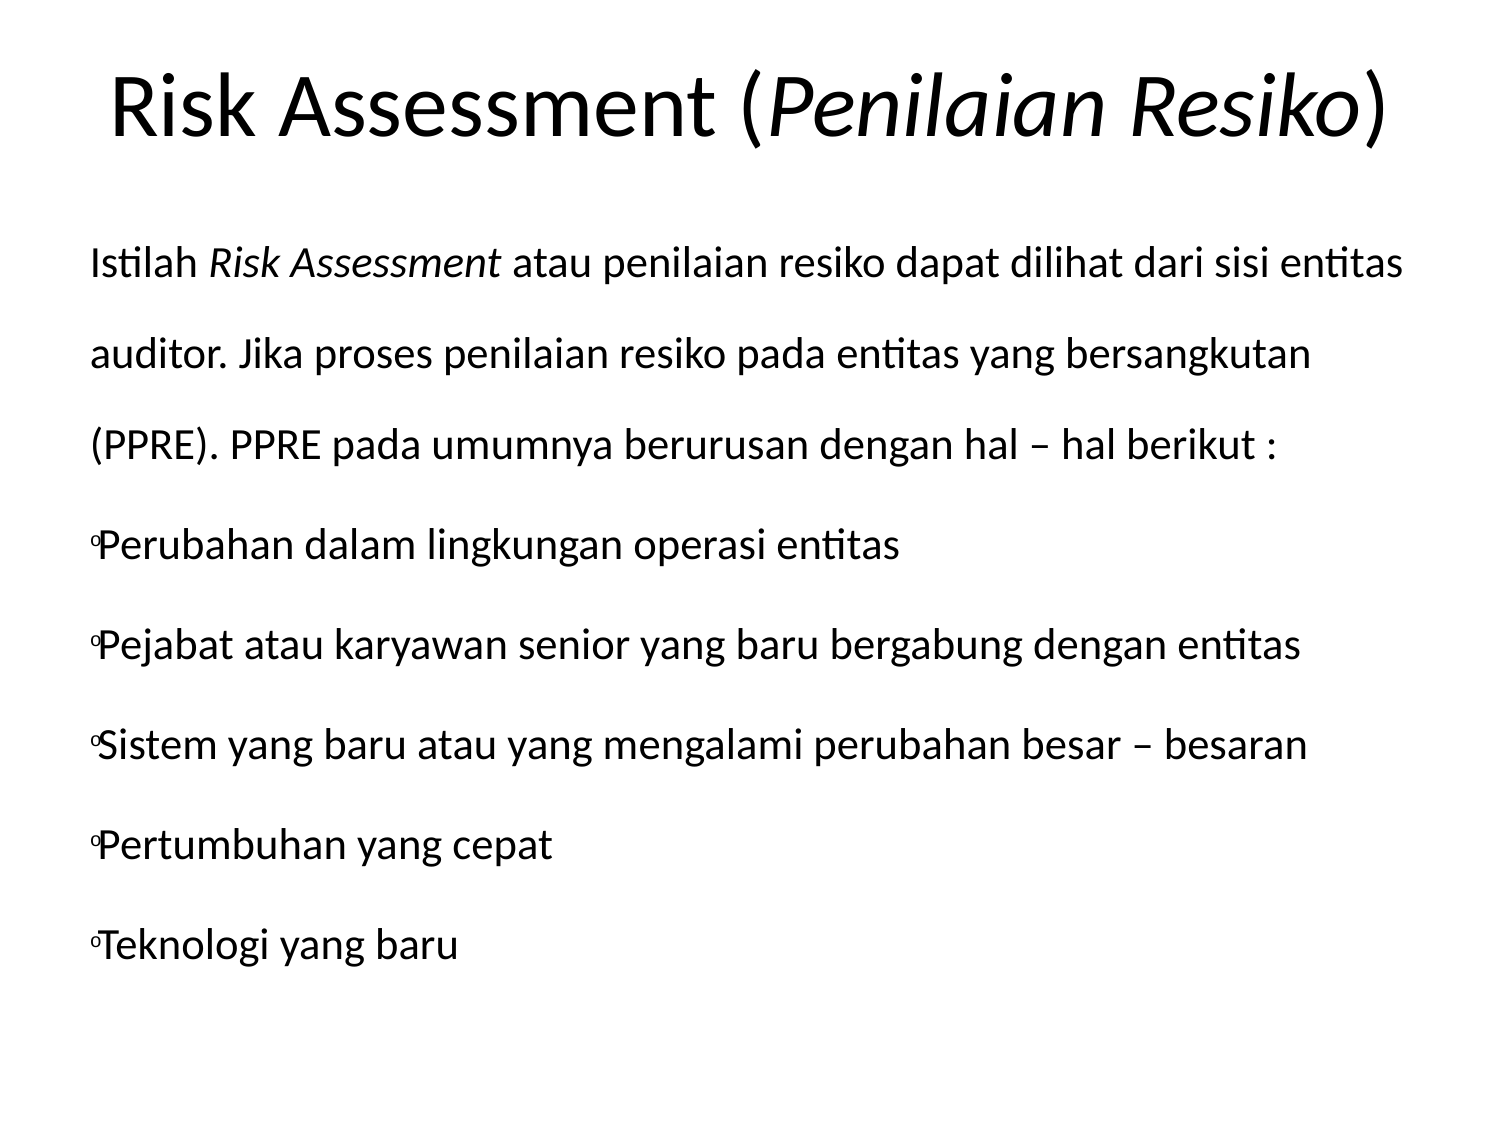

# Risk Assessment (Penilaian Resiko)
Istilah Risk Assessment atau penilaian resiko dapat dilihat dari sisi entitas auditor. Jika proses penilaian resiko pada entitas yang bersangkutan (PPRE). PPRE pada umumnya berurusan dengan hal – hal berikut :
Perubahan dalam lingkungan operasi entitas
Pejabat atau karyawan senior yang baru bergabung dengan entitas
Sistem yang baru atau yang mengalami perubahan besar – besaran
Pertumbuhan yang cepat
Teknologi yang baru